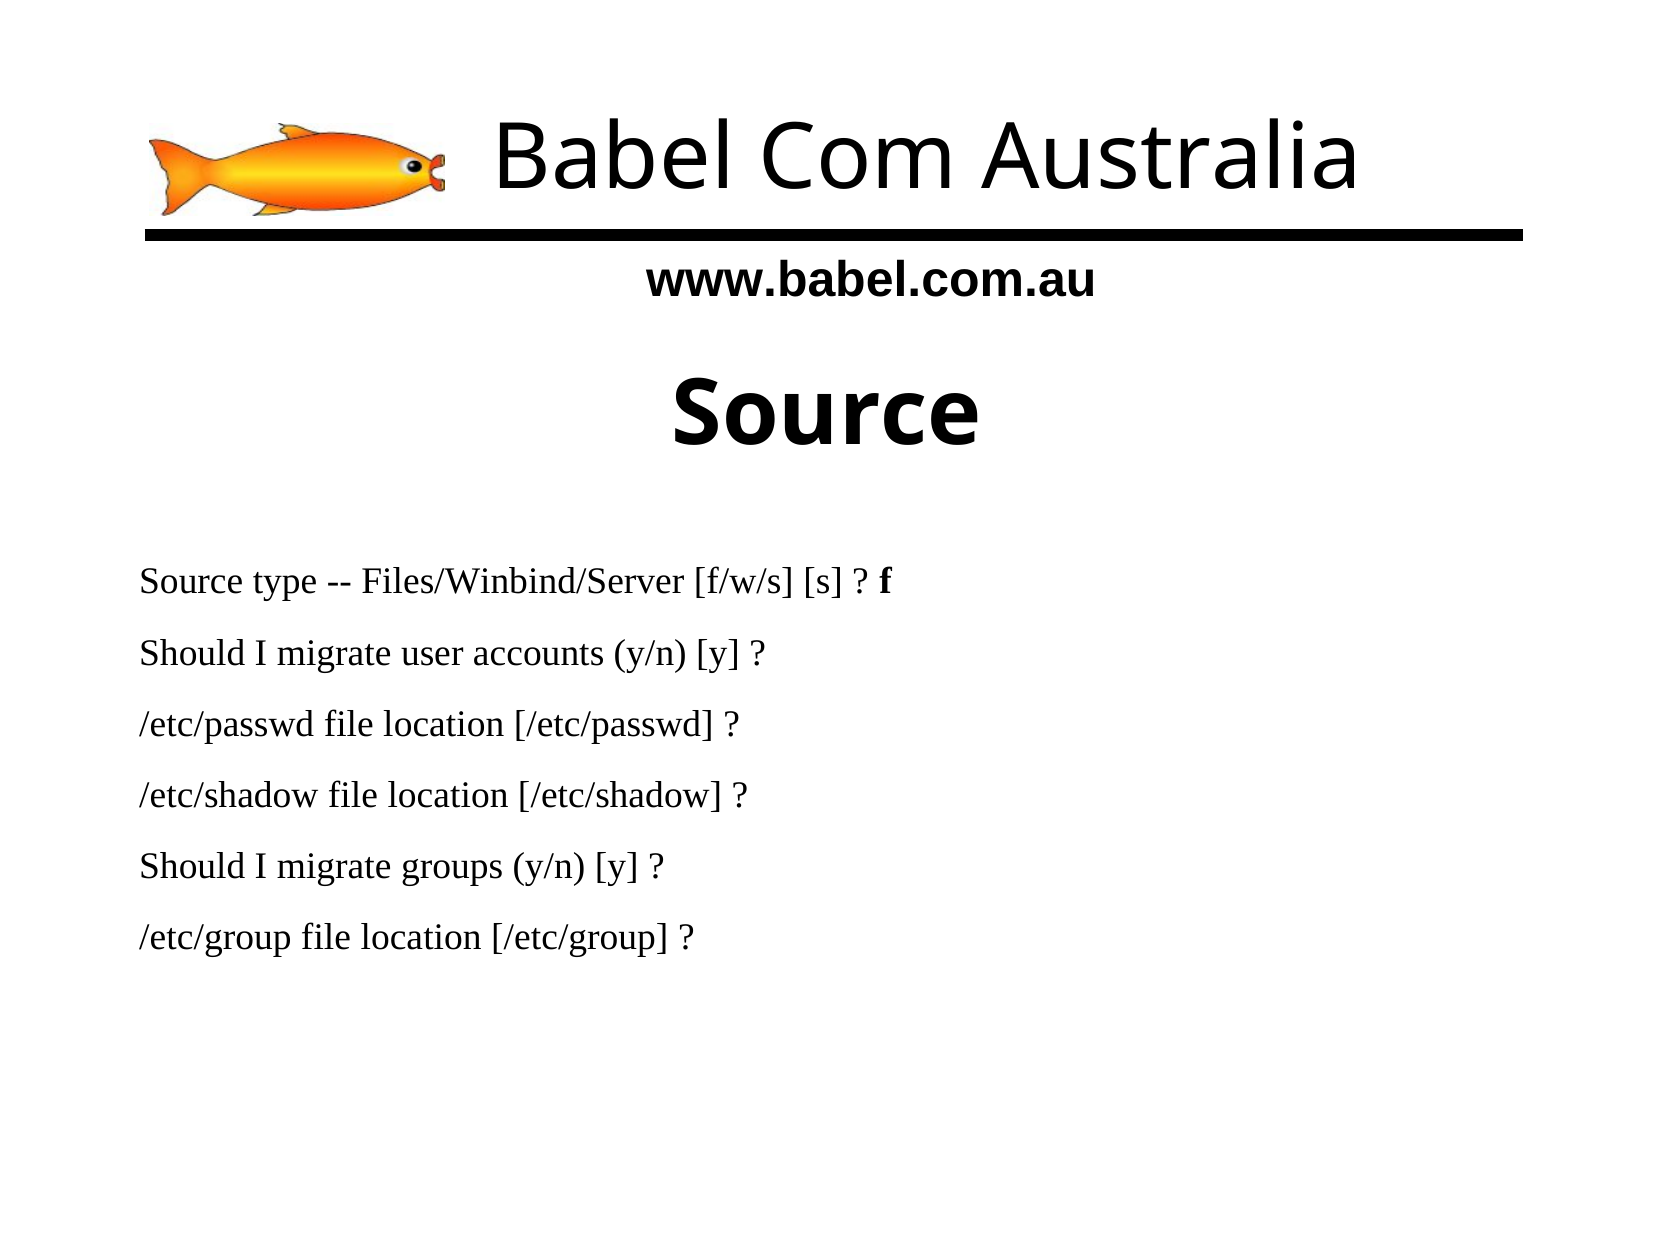

# Source
Source type -- Files/Winbind/Server [f/w/s] [s] ? f
Should I migrate user accounts (y/n) [y] ?
/etc/passwd file location [/etc/passwd] ?
/etc/shadow file location [/etc/shadow] ?
Should I migrate groups (y/n) [y] ?
/etc/group file location [/etc/group] ?